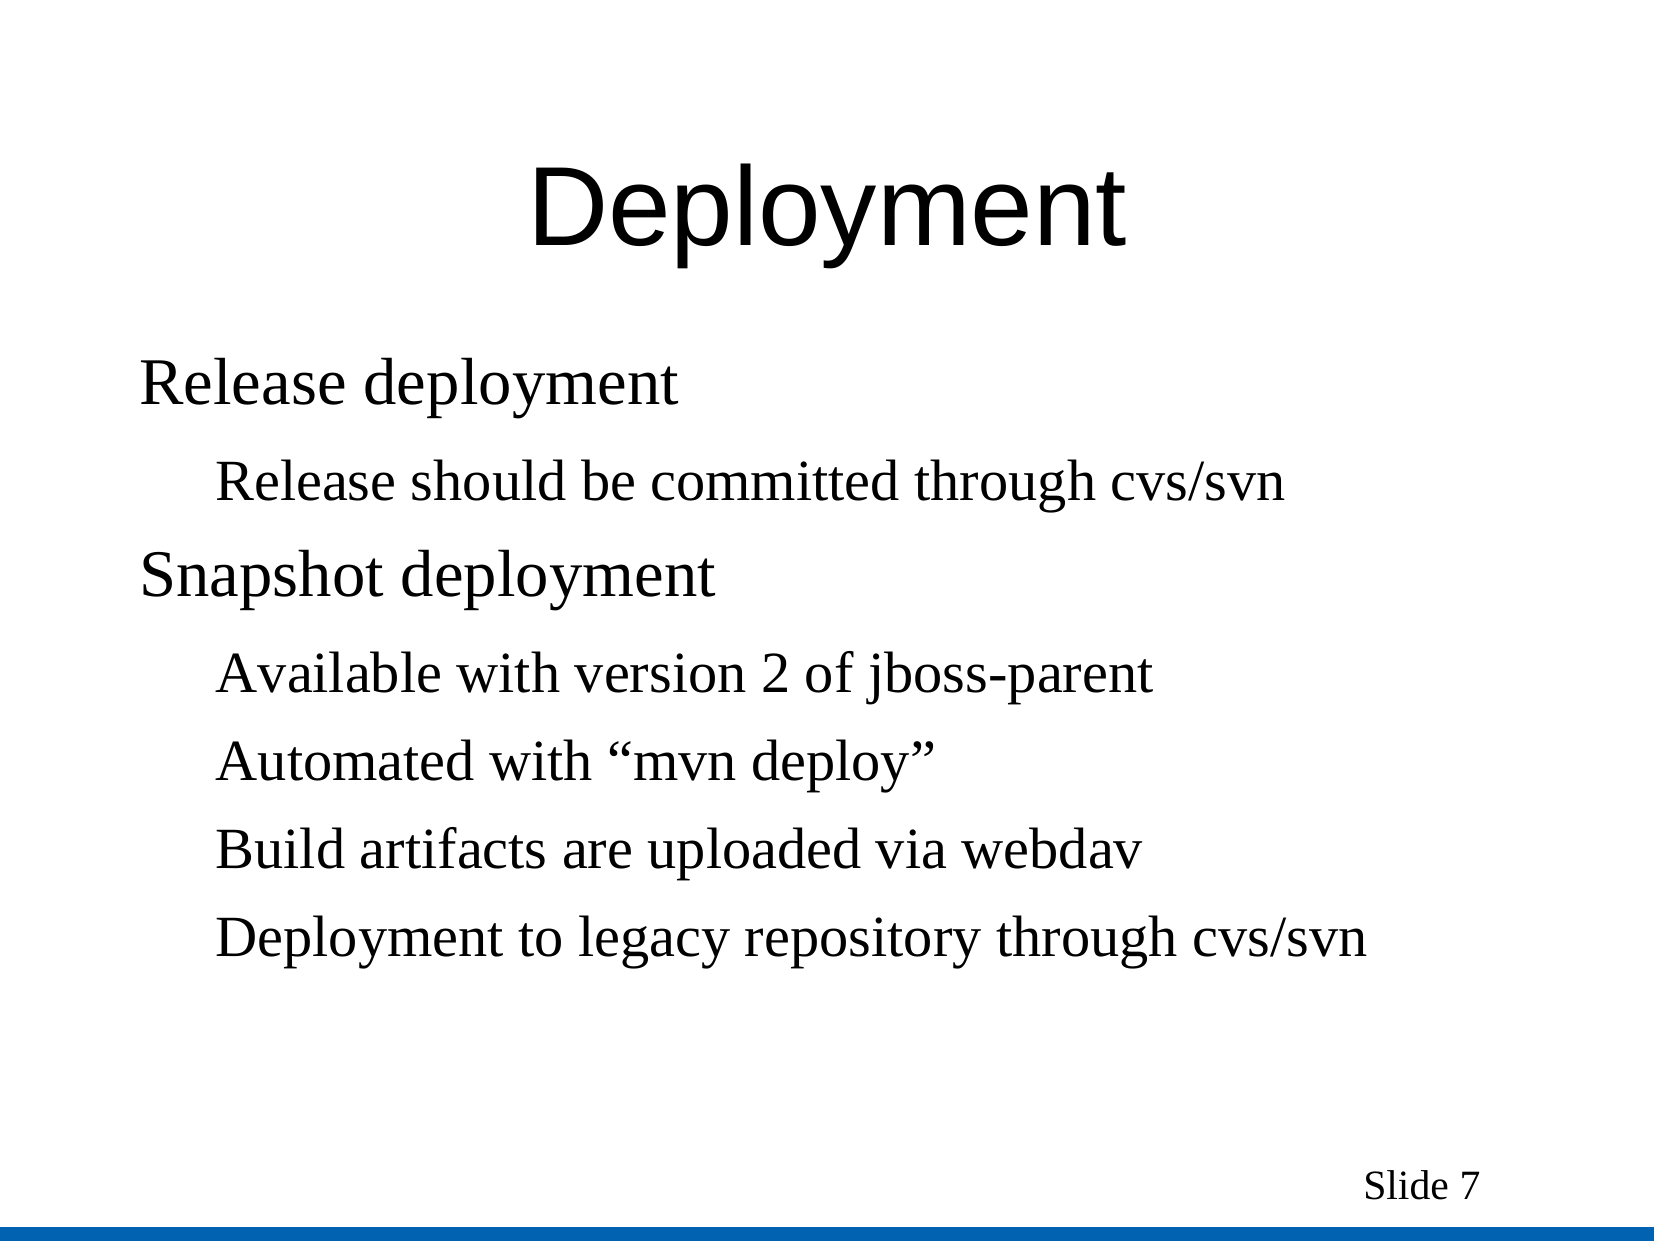

# Deployment
Release deployment
Release should be committed through cvs/svn
Snapshot deployment
Available with version 2 of jboss-parent
Automated with “mvn deploy”
Build artifacts are uploaded via webdav
Deployment to legacy repository through cvs/svn